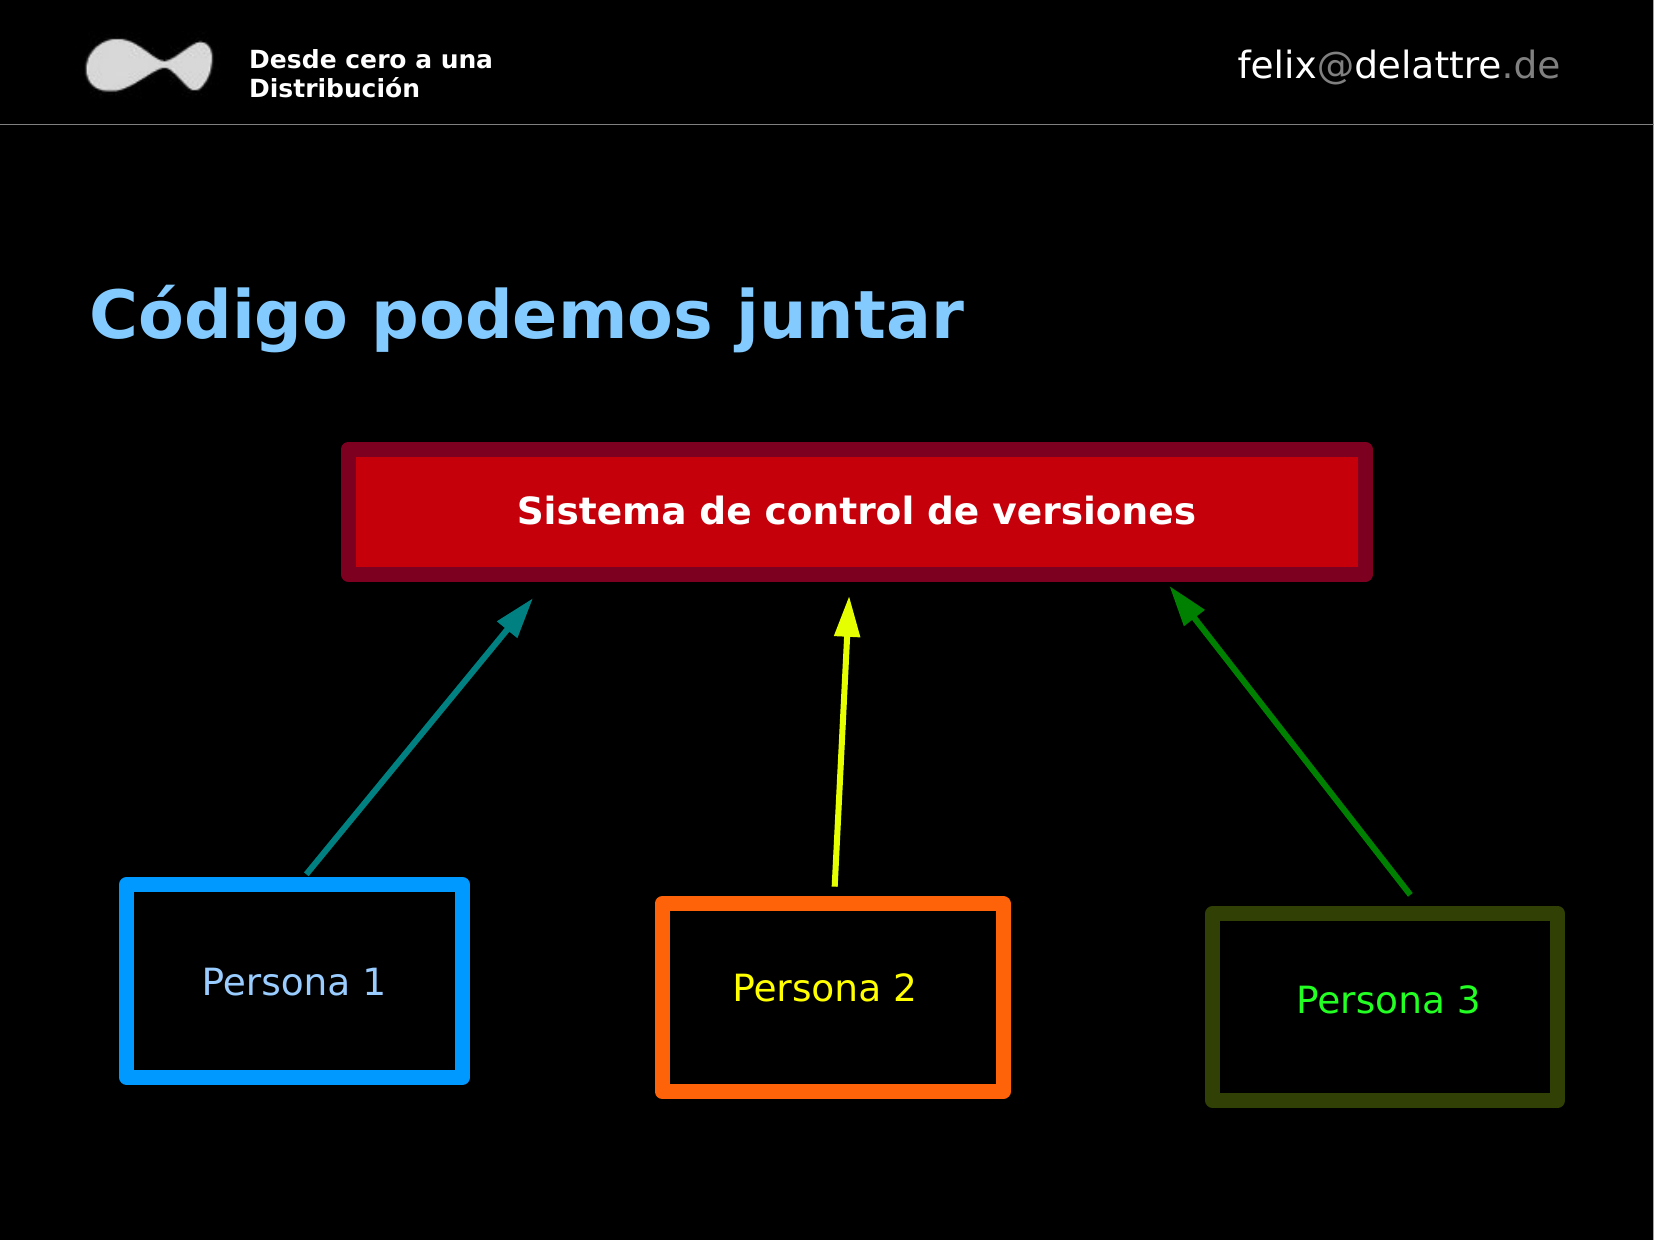

Código podemos juntar
Sistema de control de versiones
Persona 1
Persona 2
Persona 3